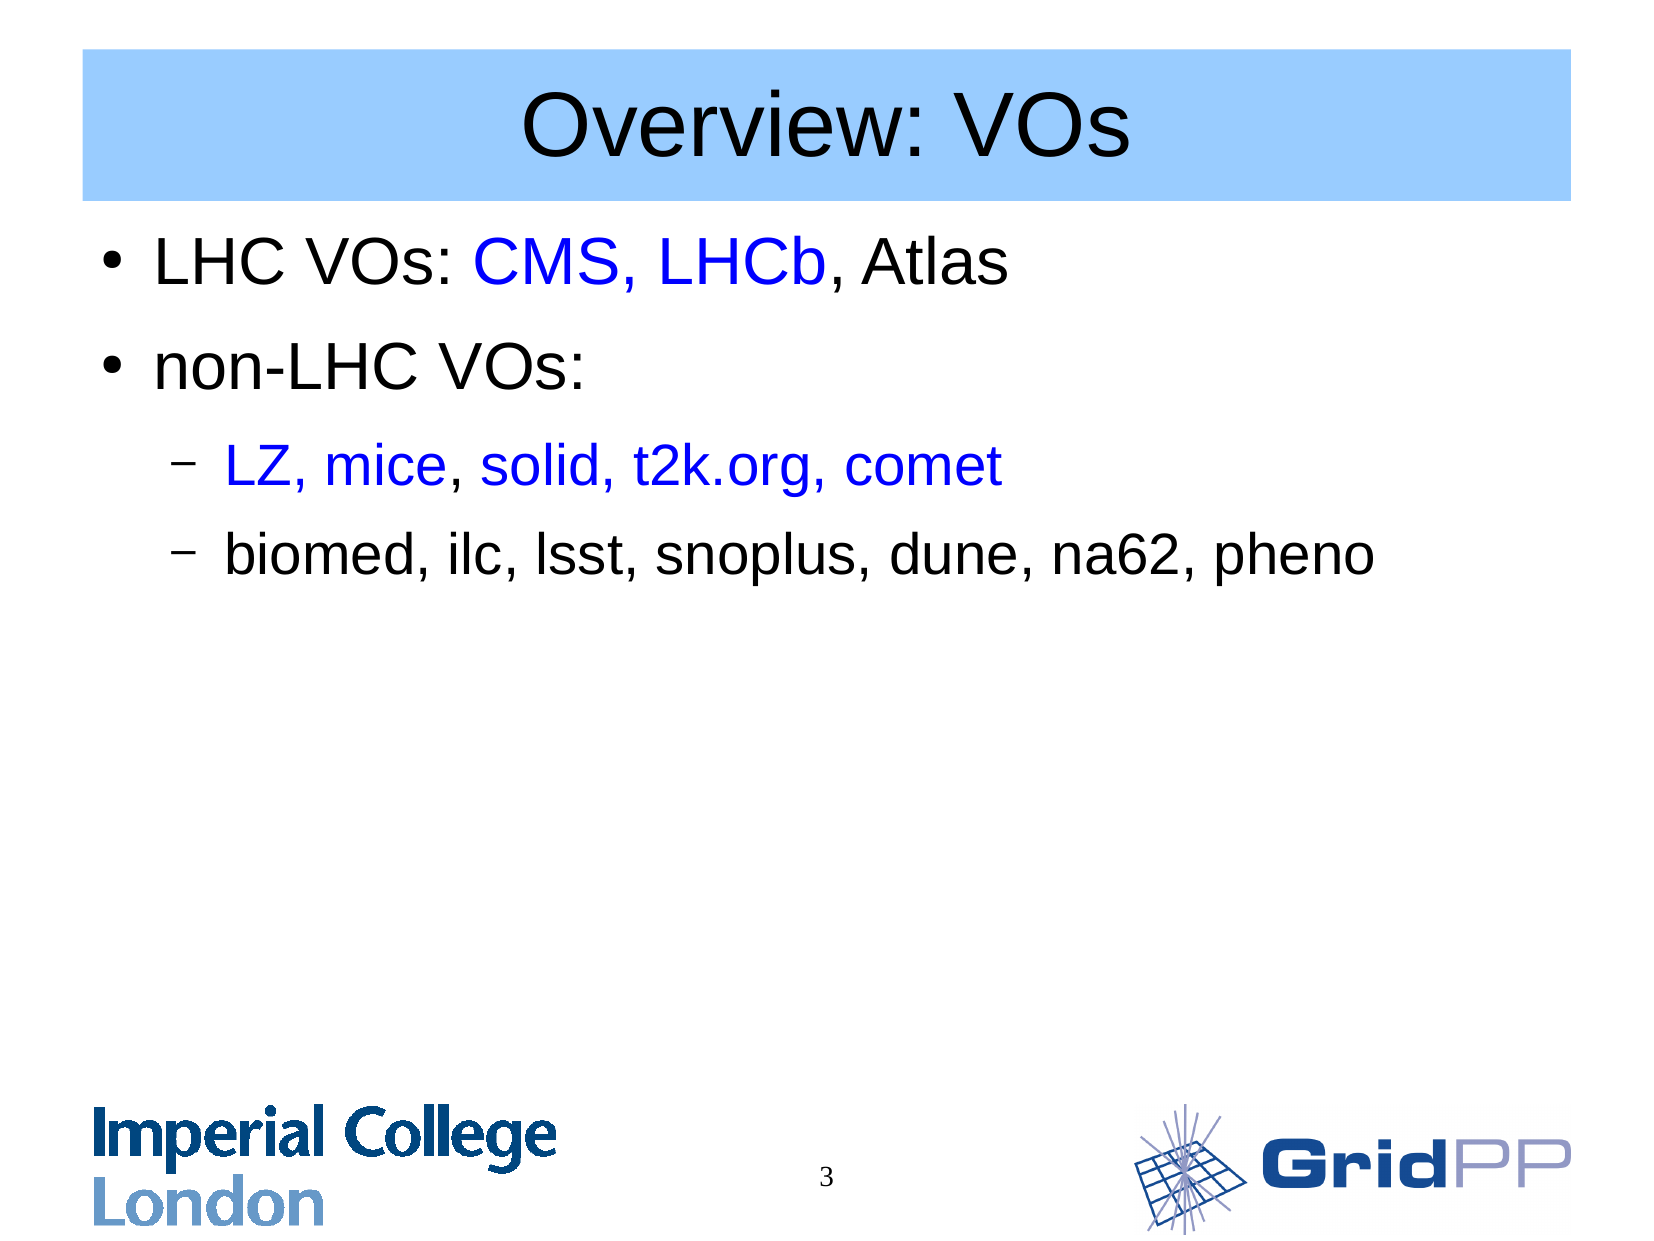

# Overview: VOs
LHC VOs: CMS, LHCb, Atlas
non-LHC VOs:
LZ, mice, solid, t2k.org, comet
biomed, ilc, lsst, snoplus, dune, na62, pheno
3